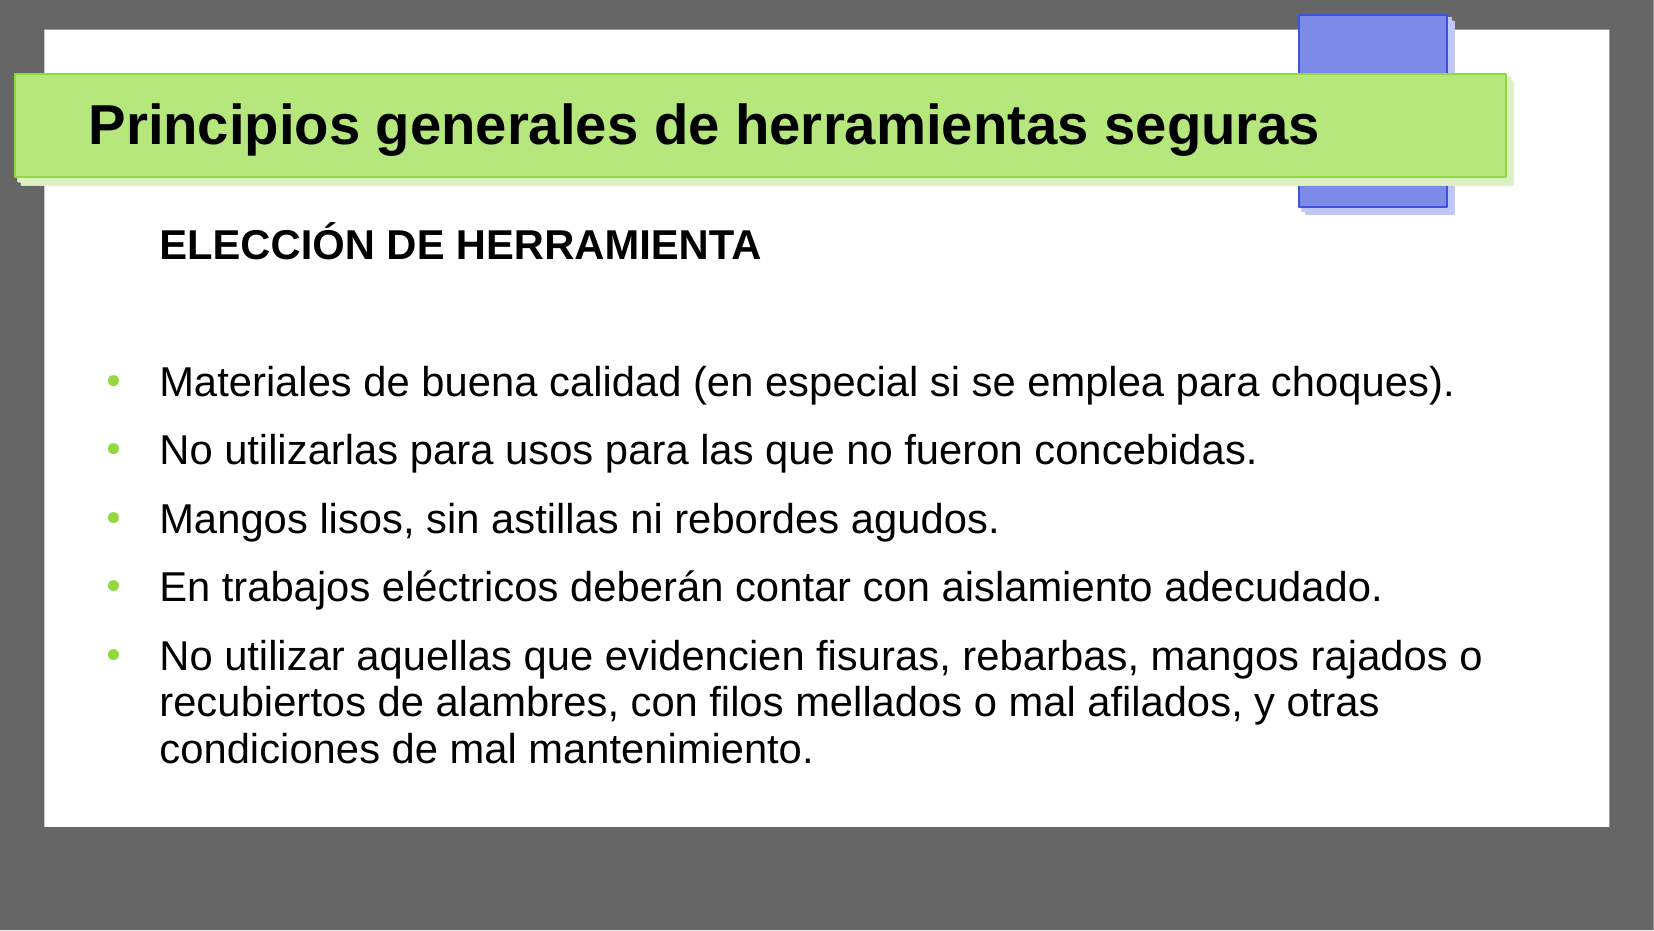

# Principios generales de herramientas seguras
ELECCIÓN DE HERRAMIENTA
Materiales de buena calidad (en especial si se emplea para choques).
No utilizarlas para usos para las que no fueron concebidas.
Mangos lisos, sin astillas ni rebordes agudos.
En trabajos eléctricos deberán contar con aislamiento adecudado.
No utilizar aquellas que evidencien fisuras, rebarbas, mangos rajados o recubiertos de alambres, con filos mellados o mal afilados, y otras condiciones de mal mantenimiento.